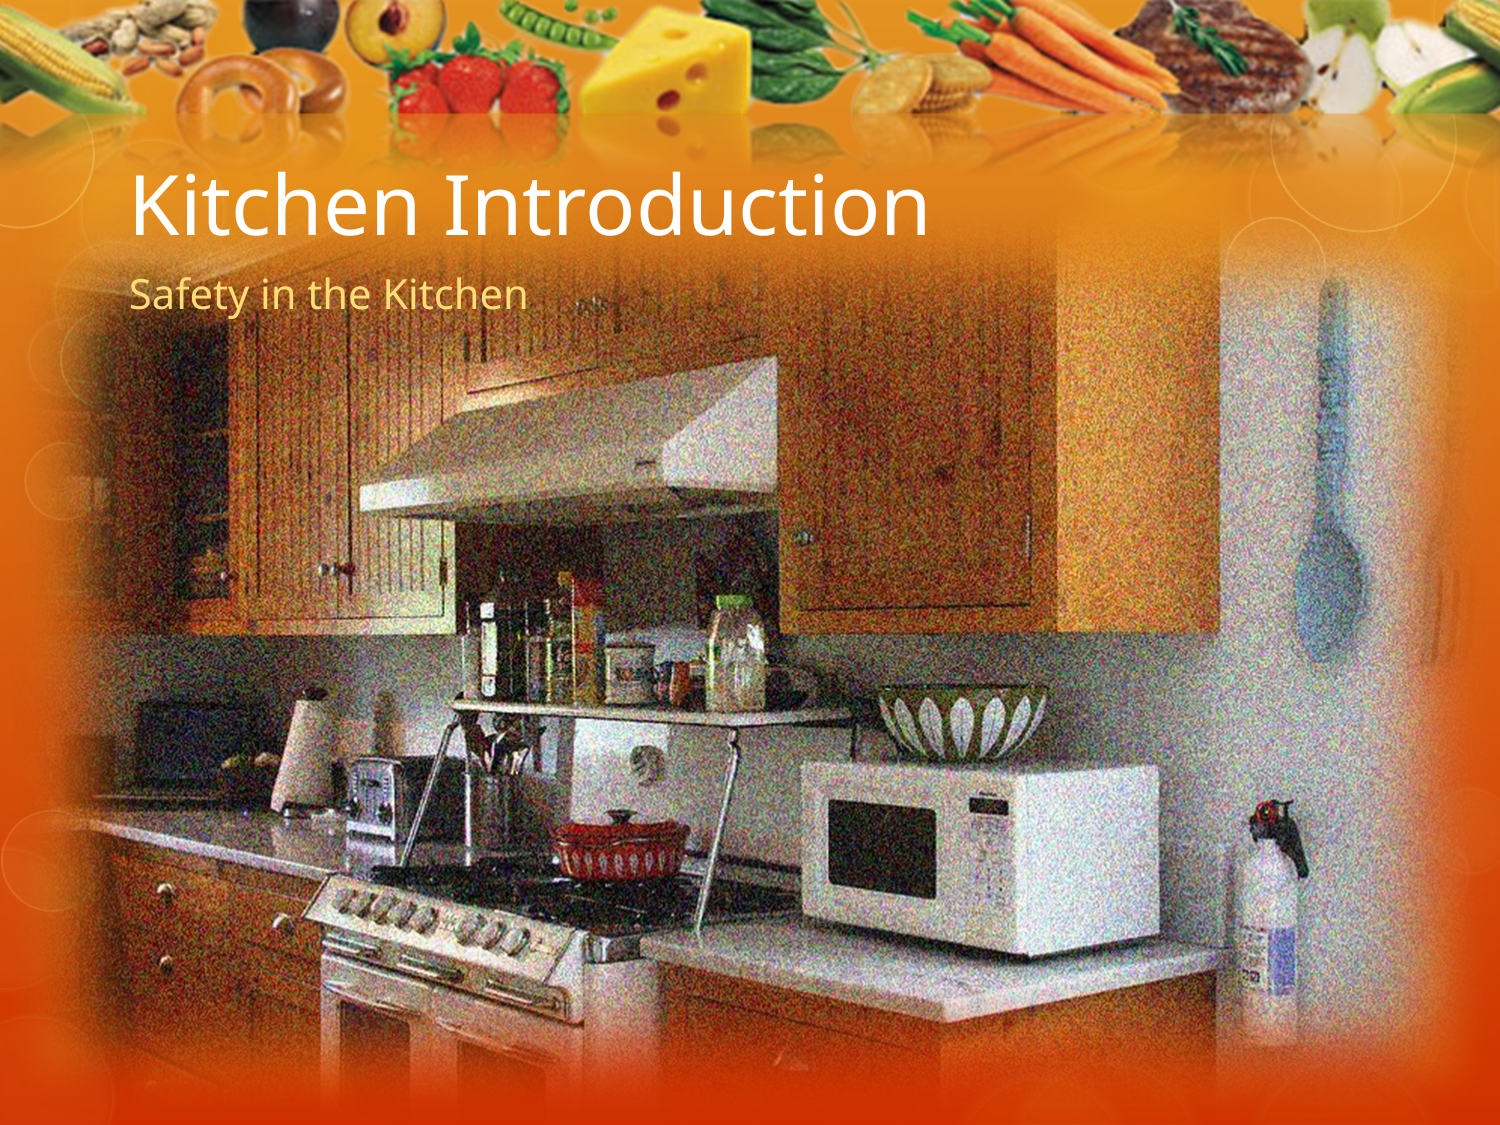

# Kitchen Introduction
Safety in the Kitchen